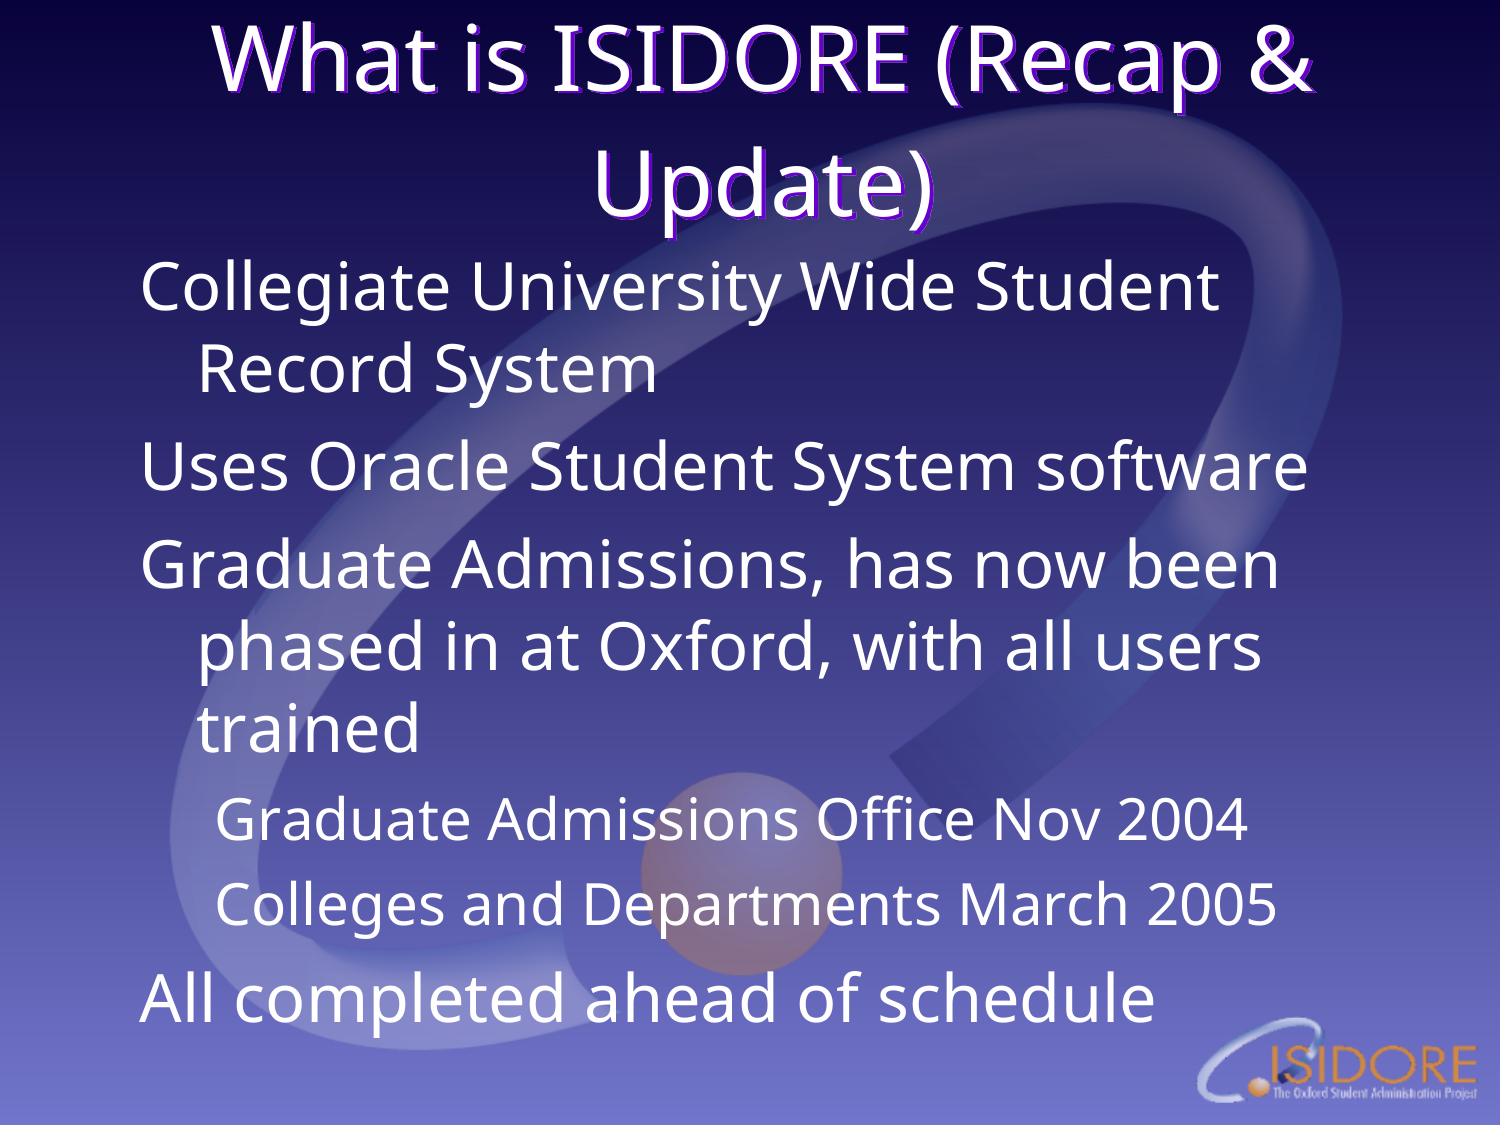

# What is ISIDORE (Recap & Update)
Collegiate University Wide Student Record System
Uses Oracle Student System software
Graduate Admissions, has now been phased in at Oxford, with all users trained
Graduate Admissions Office Nov 2004
Colleges and Departments March 2005
All completed ahead of schedule